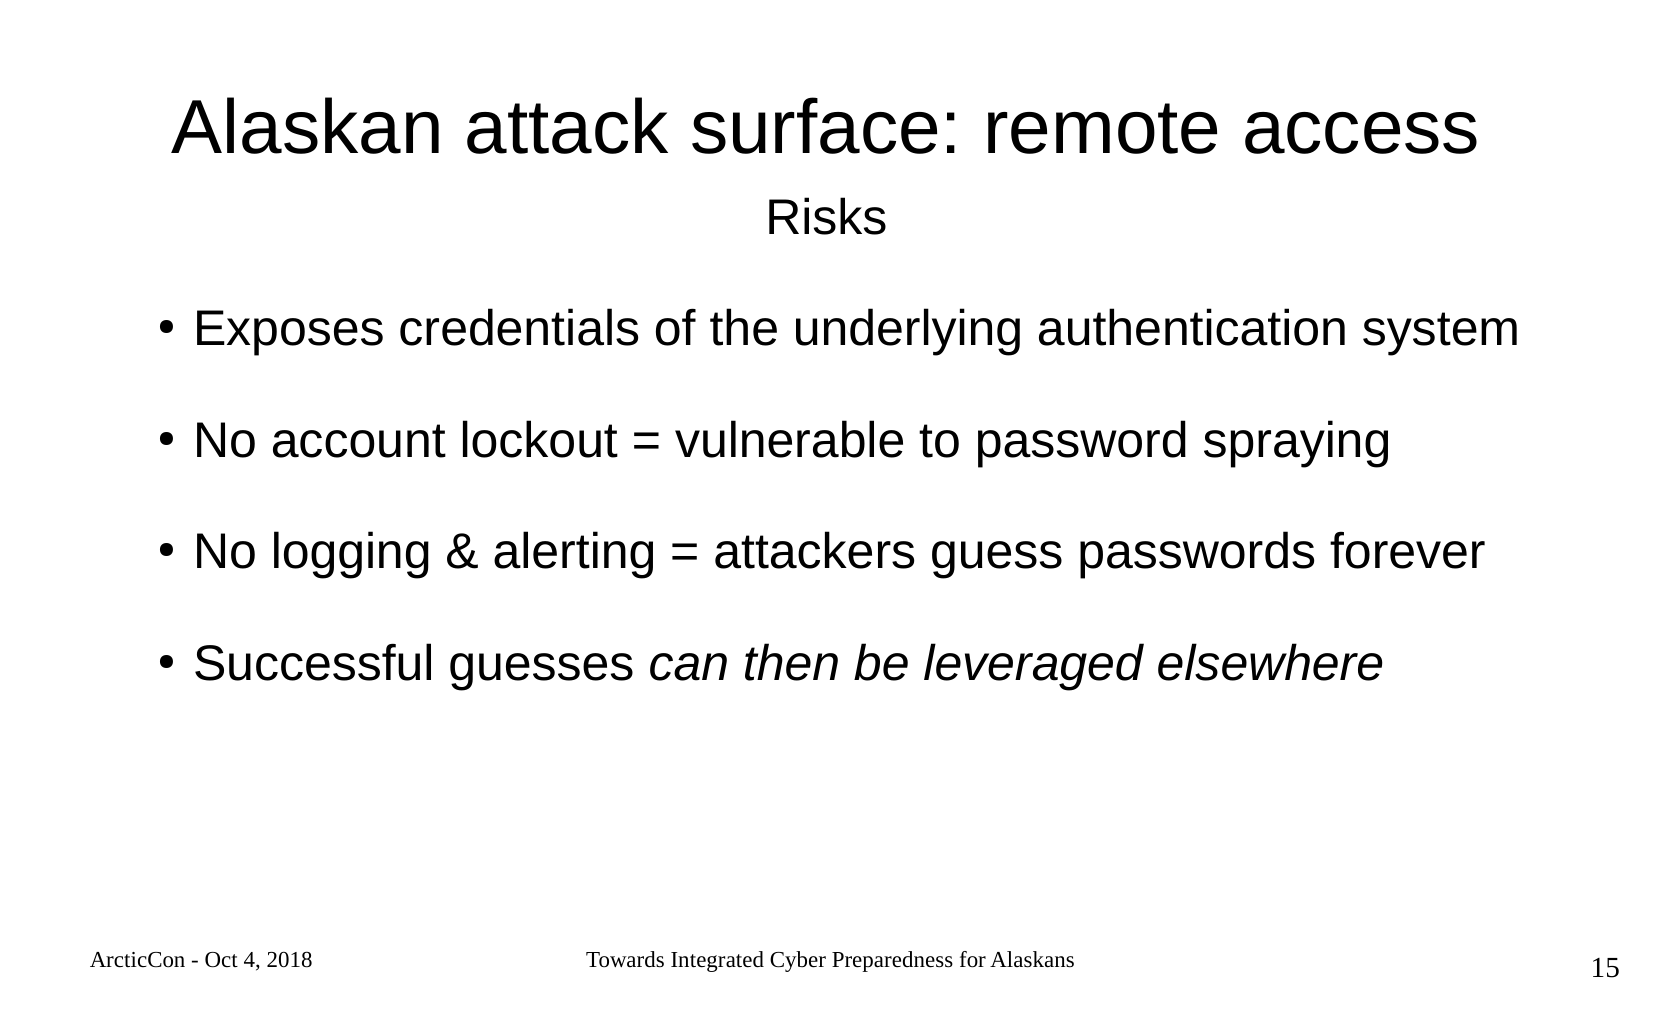

# Alaskan attack surface: remote access
Risks
Exposes credentials of the underlying authentication system
No account lockout = vulnerable to password spraying
No logging & alerting = attackers guess passwords forever
Successful guesses can then be leveraged elsewhere